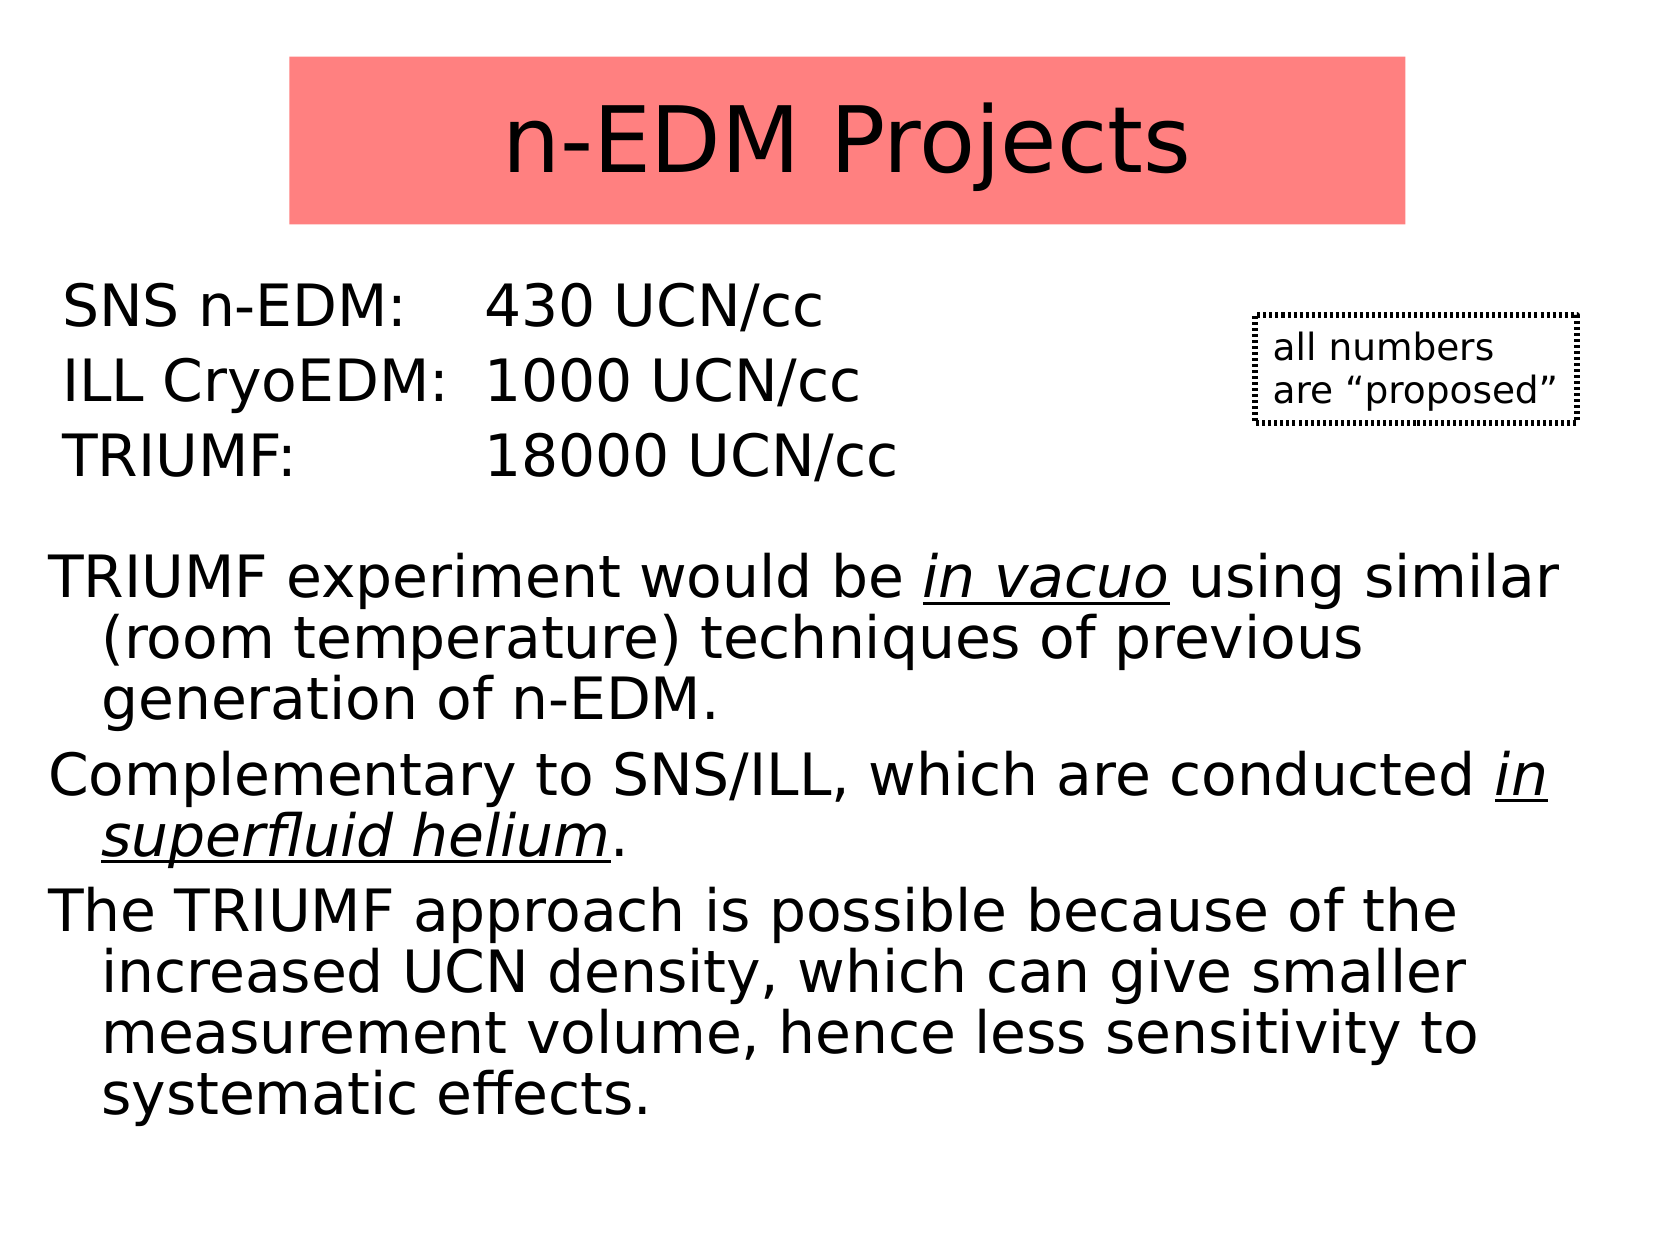

# n-EDM Projects
SNS n-EDM:		430 UCN/cc
ILL CryoEDM:	1000 UCN/cc
TRIUMF:			18000 UCN/cc
all numbers
are “proposed”
TRIUMF experiment would be in vacuo using similar (room temperature) techniques of previous generation of n-EDM.
Complementary to SNS/ILL, which are conducted in superfluid helium.
The TRIUMF approach is possible because of the increased UCN density, which can give smaller measurement volume, hence less sensitivity to systematic effects.